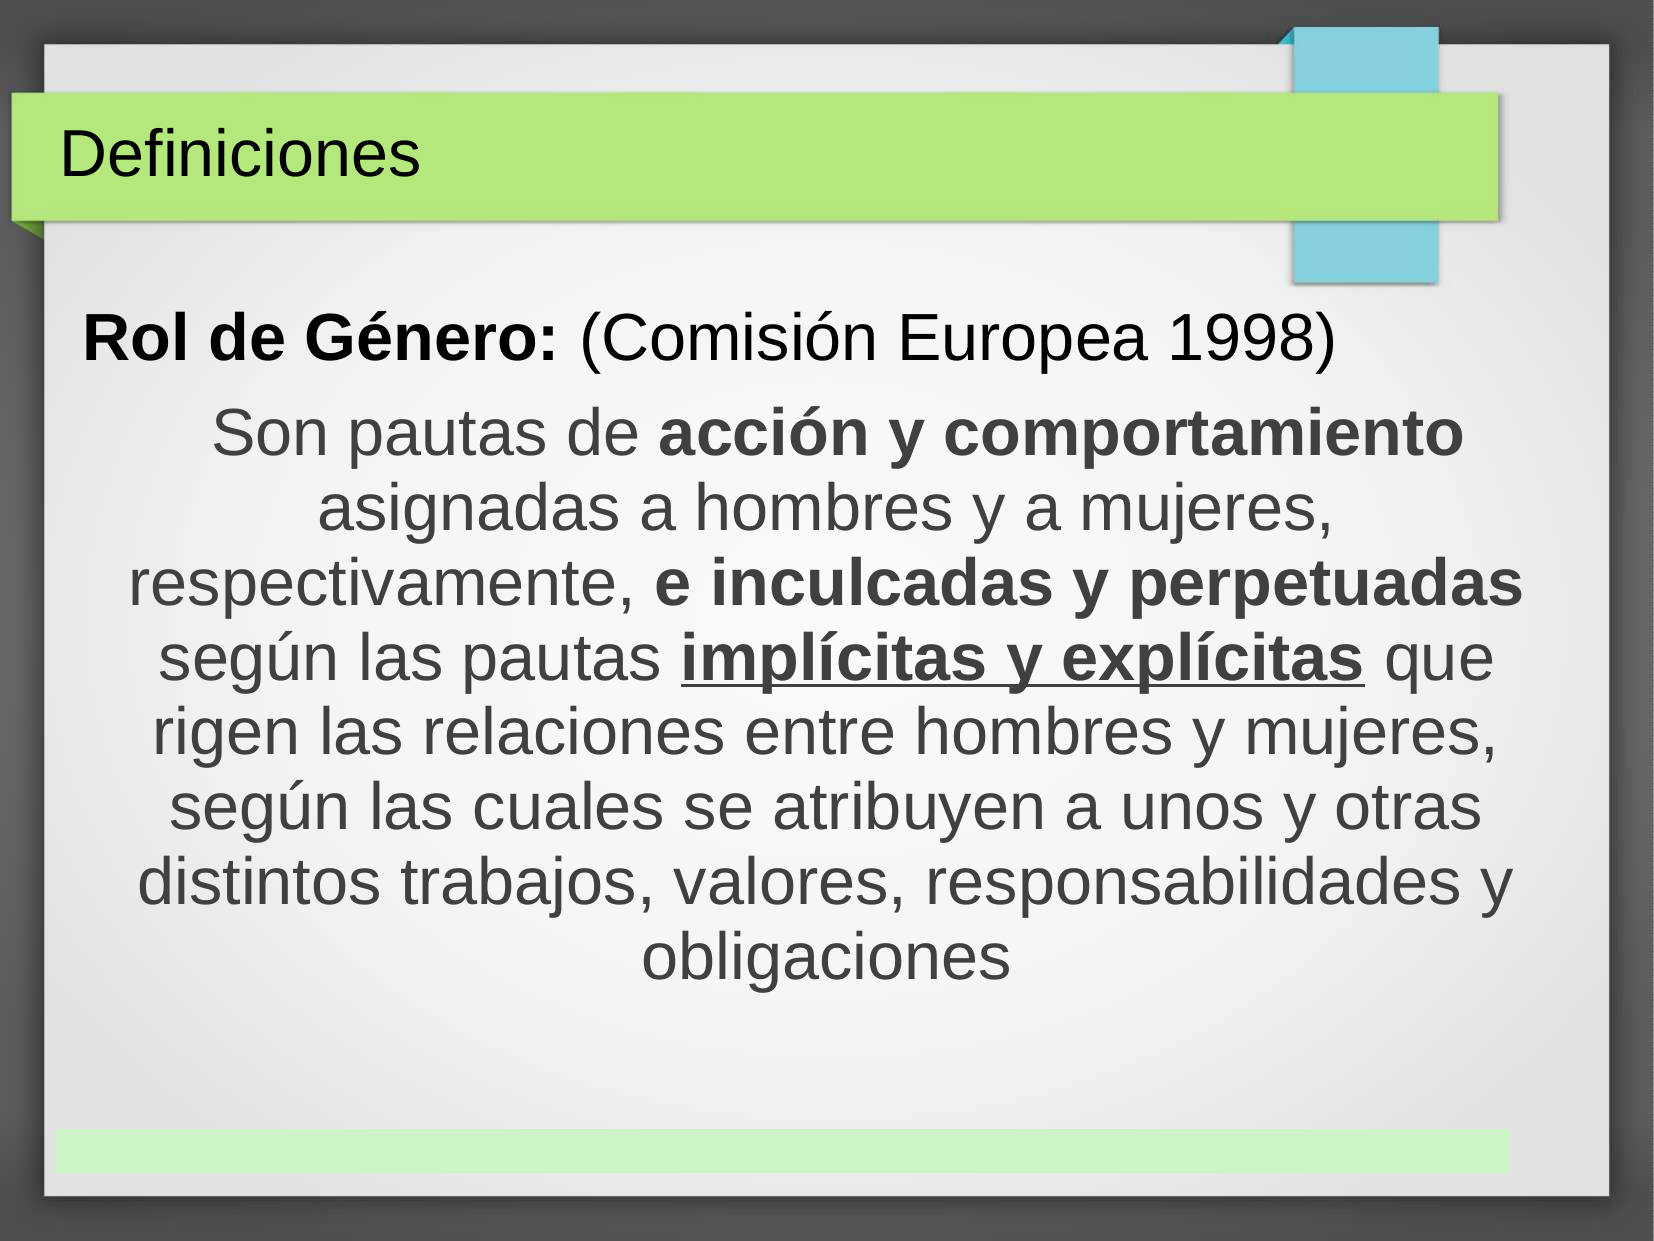

# Definiciones
Rol de Género: (Comisión Europea 1998)
Son pautas de acción y comportamiento asignadas a hombres y a mujeres, respectivamente, e inculcadas y perpetuadas según las pautas implícitas y explícitas que rigen las relaciones entre hombres y mujeres, según las cuales se atribuyen a unos y otras distintos trabajos, valores, responsabilidades y obligaciones